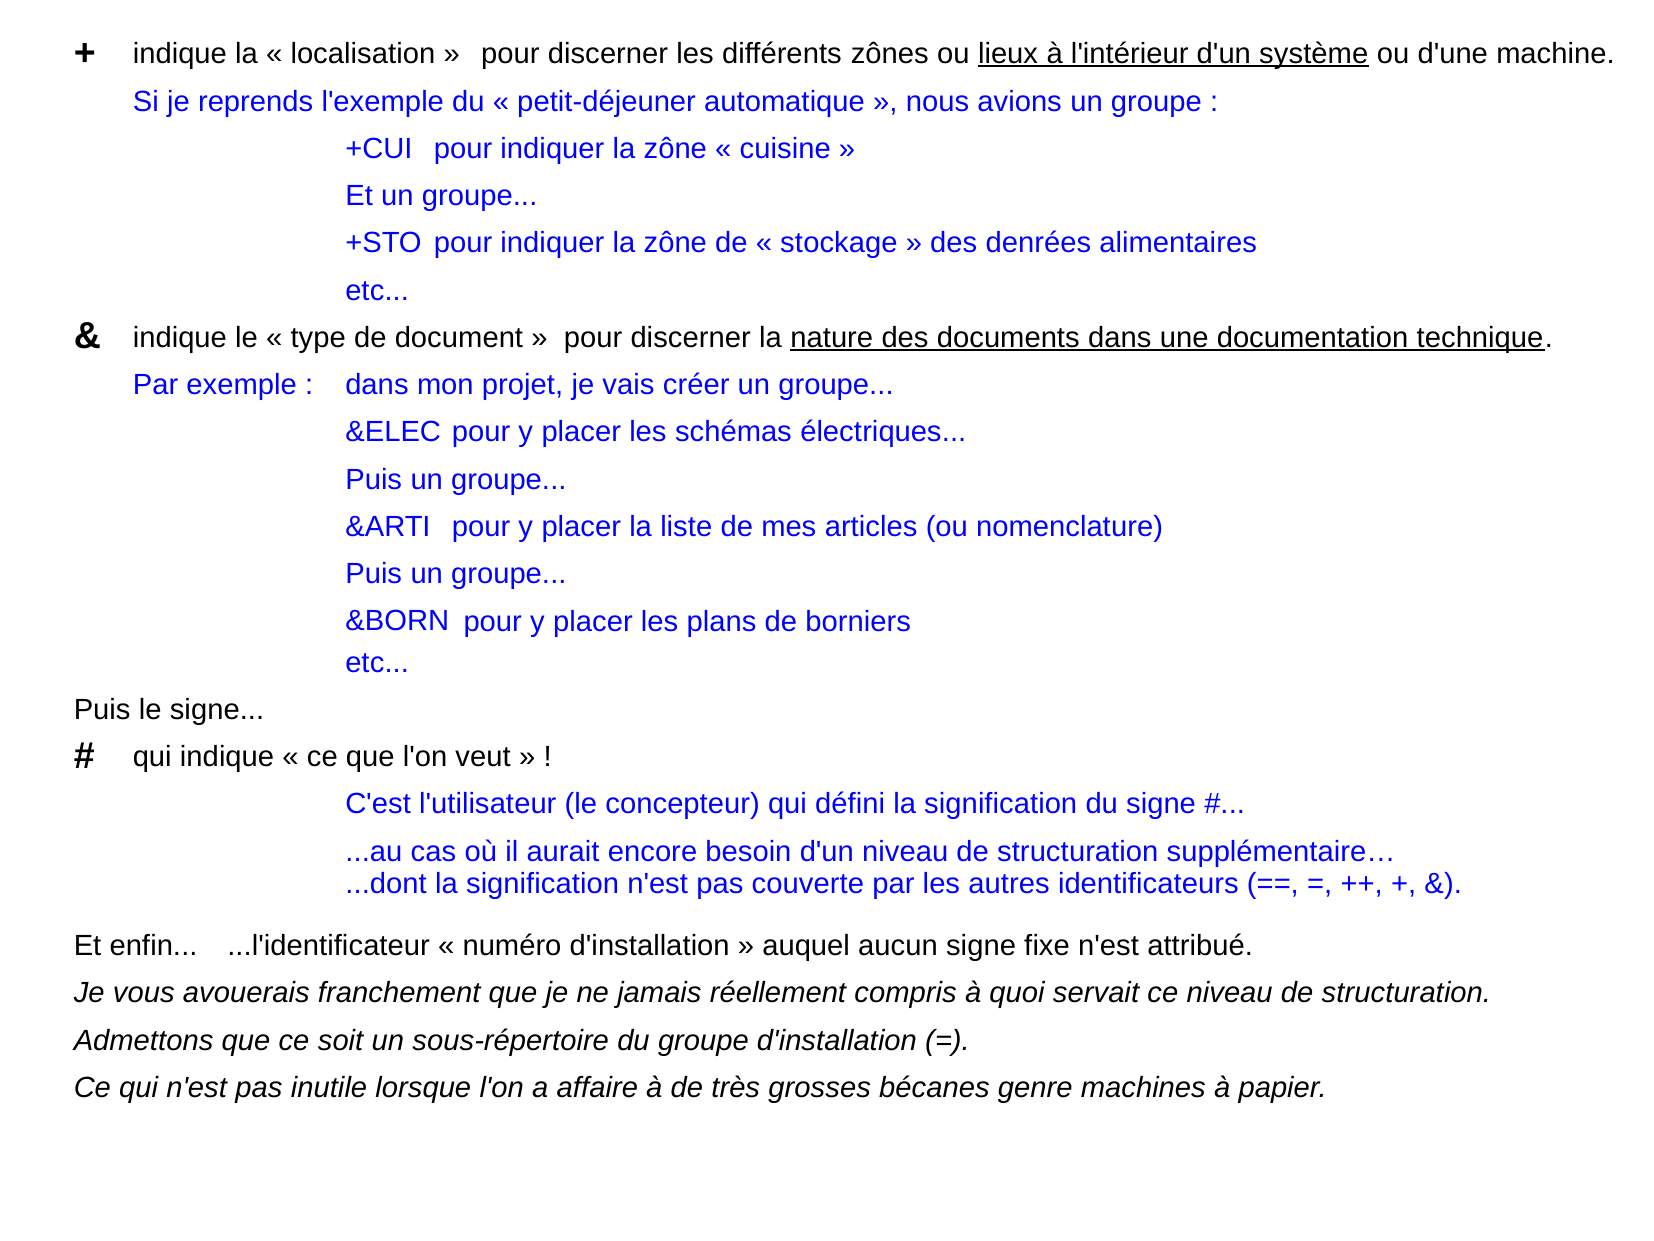

+
indique la « localisation »
pour discerner les différents zônes ou lieux à l'intérieur d'un système ou d'une machine.
Si je reprends l'exemple du « petit-déjeuner automatique », nous avions un groupe :
+CUI
pour indiquer la zône « cuisine »
Et un groupe...
+STO
pour indiquer la zône de « stockage » des denrées alimentaires
etc...
&
indique le « type de document »
pour discerner la nature des documents dans une documentation technique.
Par exemple :
dans mon projet, je vais créer un groupe...
&ELEC
pour y placer les schémas électriques...
Puis un groupe...
&ARTI
pour y placer la liste de mes articles (ou nomenclature)
Puis un groupe...
&BORN
pour y placer les plans de borniers
etc...
Puis le signe...
#
qui indique « ce que l'on veut » !
C'est l'utilisateur (le concepteur) qui défini la signification du signe #...
...au cas où il aurait encore besoin d'un niveau de structuration supplémentaire…
...dont la signification n'est pas couverte par les autres identificateurs (==, =, ++, +, &).
Et enfin...
...l'identificateur « numéro d'installation » auquel aucun signe fixe n'est attribué.
Je vous avouerais franchement que je ne jamais réellement compris à quoi servait ce niveau de structuration.
Admettons que ce soit un sous-répertoire du groupe d'installation (=).
Ce qui n'est pas inutile lorsque l'on a affaire à de très grosses bécanes genre machines à papier.